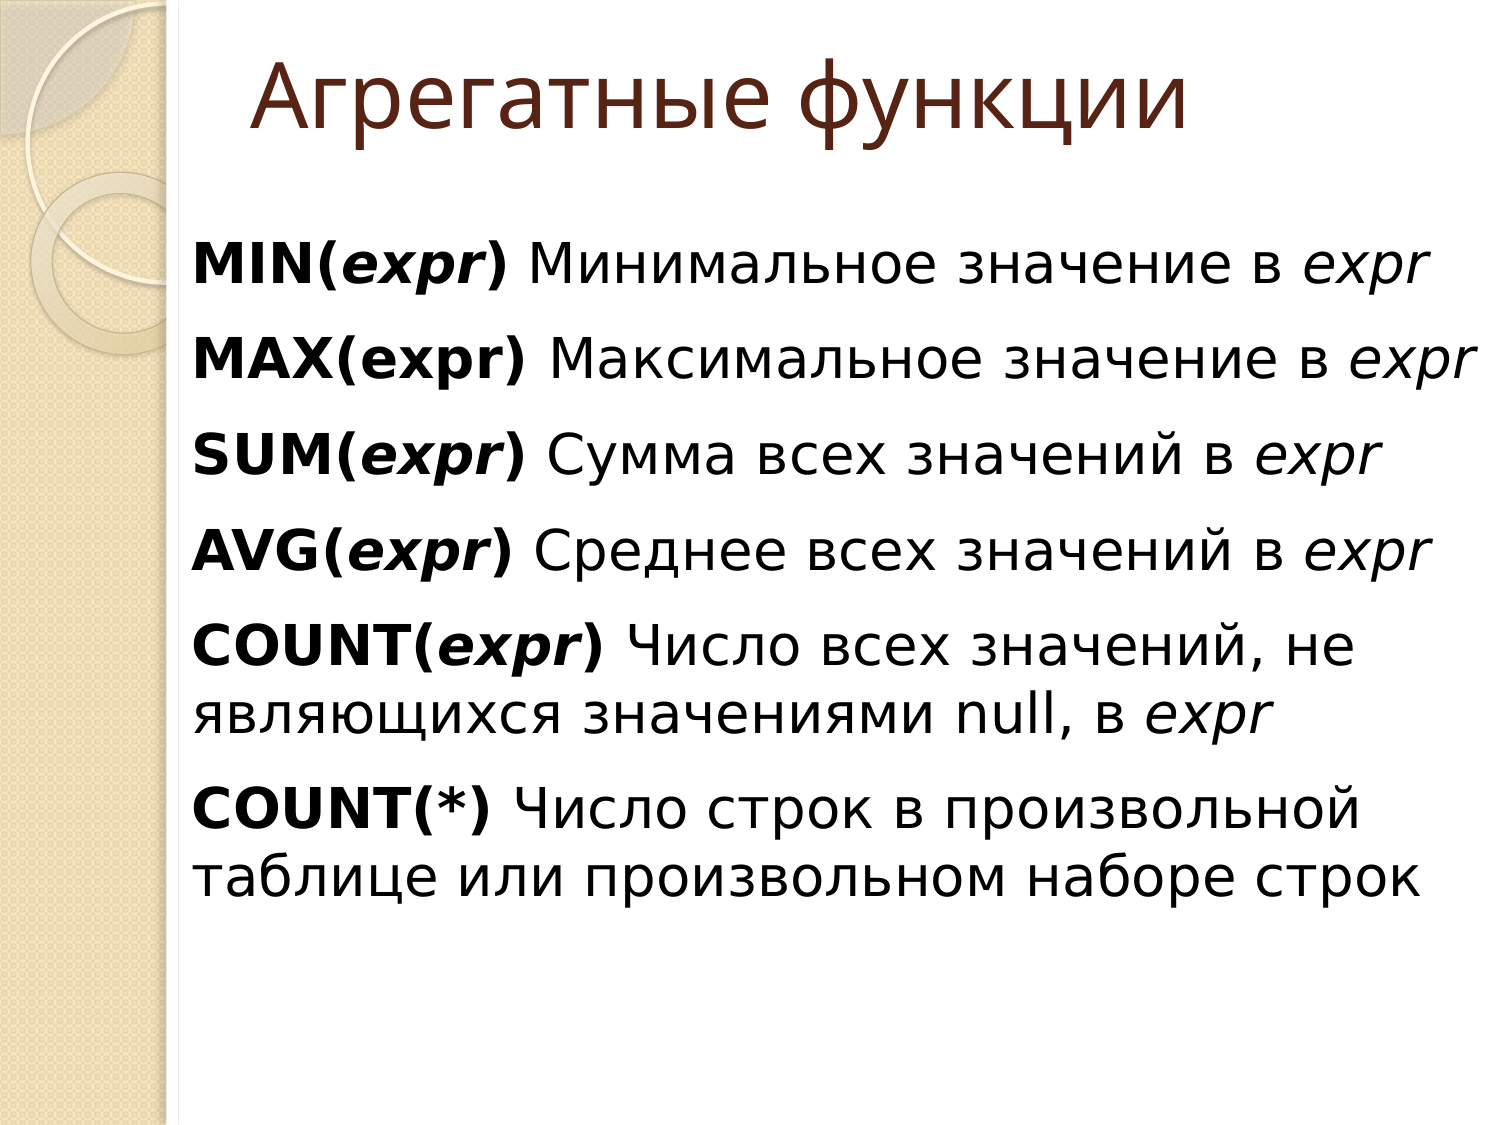

Агрегатные функции
# MIN(expr) Минимальное значение в expr
MAX(expr) Максимальное значение в expr
SUM(expr) Сумма всех значений в expr
AVG(expr) Среднее всех значений в expr
COUNT(expr) Число всех значений, не являющихся значениями null, в expr
COUNT(*) Число строк в произвольной таблице или произвольном наборе строк